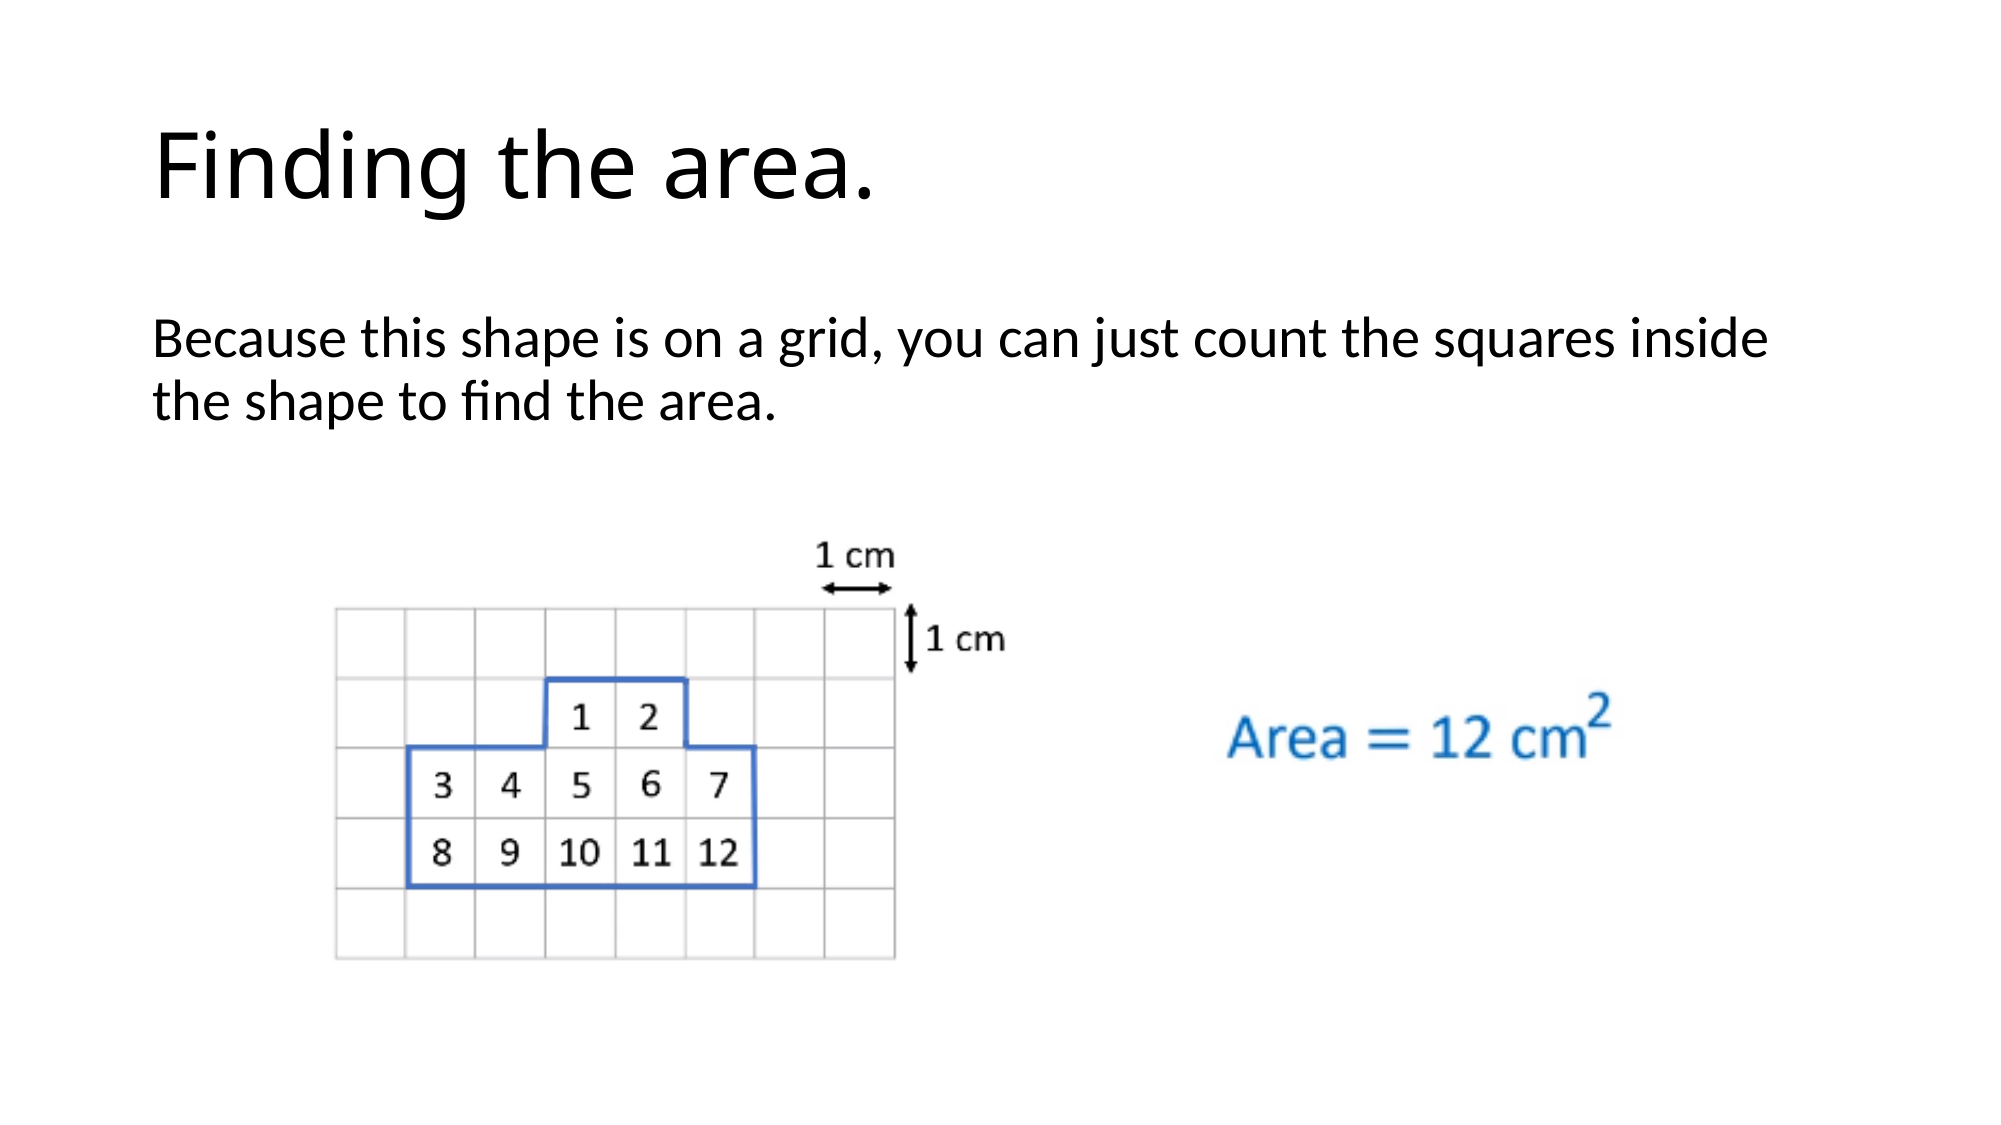

# Finding the area.
Because this shape is on a grid, you can just count the squares inside the shape to find the area.